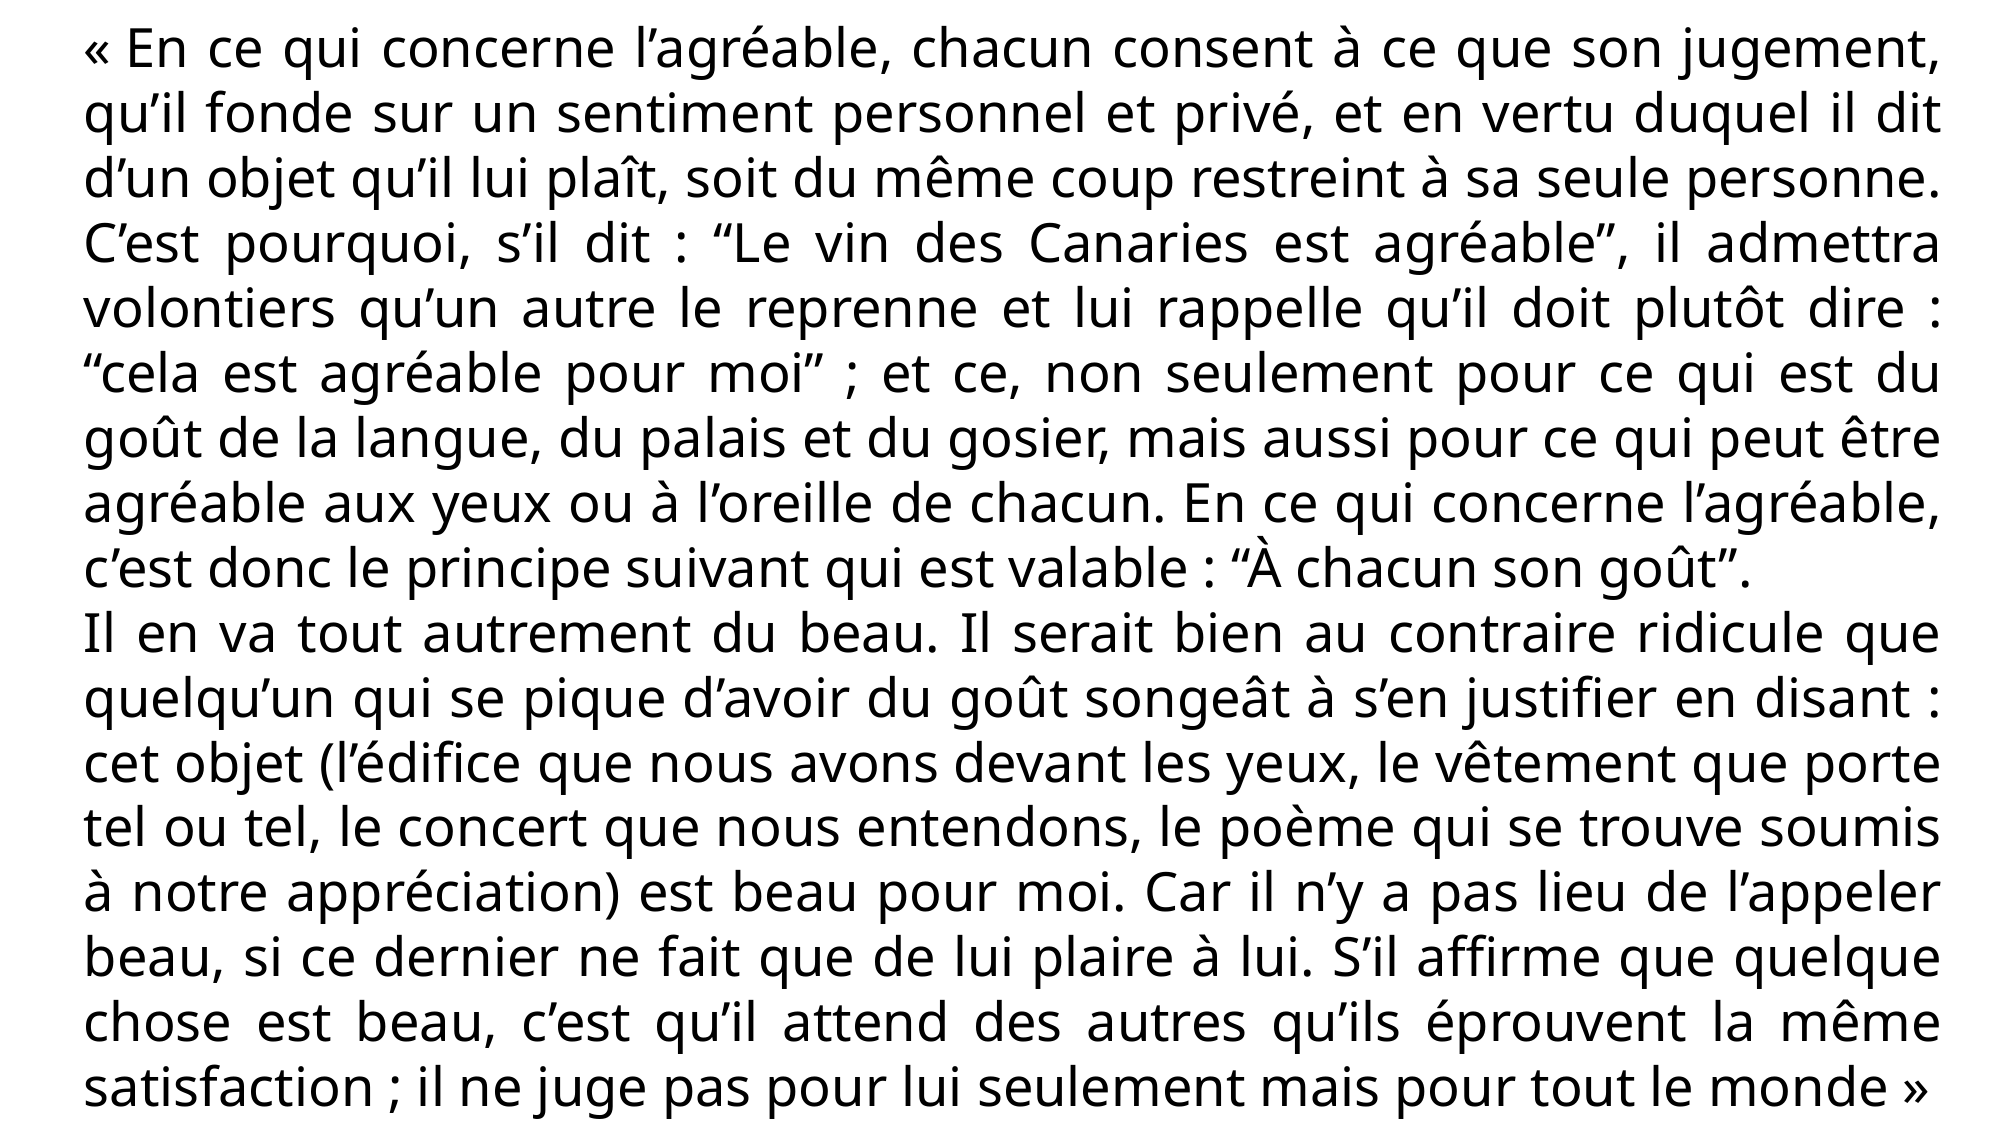

« En ce qui concerne l’agréable, chacun consent à ce que son jugement, qu’il fonde sur un sentiment personnel et privé, et en vertu duquel il dit d’un objet qu’il lui plaît, soit du même coup restreint à sa seule personne. C’est pourquoi, s’il dit : “Le vin des Canaries est agréable”, il admettra volontiers qu’un autre le reprenne et lui rappelle qu’il doit plutôt dire : “cela est agréable pour moi” ; et ce, non seulement pour ce qui est du goût de la langue, du palais et du gosier, mais aussi pour ce qui peut être agréable aux yeux ou à l’oreille de chacun. En ce qui concerne l’agréable, c’est donc le principe suivant qui est valable : “À chacun son goût”.
Il en va tout autrement du beau. Il serait bien au contraire ridicule que quelqu’un qui se pique d’avoir du goût songeât à s’en justifier en disant : cet objet (l’édifice que nous avons devant les yeux, le vêtement que porte tel ou tel, le concert que nous entendons, le poème qui se trouve soumis à notre appréciation) est beau pour moi. Car il n’y a pas lieu de l’appeler beau, si ce dernier ne fait que de lui plaire à lui. S’il affirme que quelque chose est beau, c’est qu’il attend des autres qu’ils éprouvent la même satisfaction ; il ne juge pas pour lui seulement mais pour tout le monde »